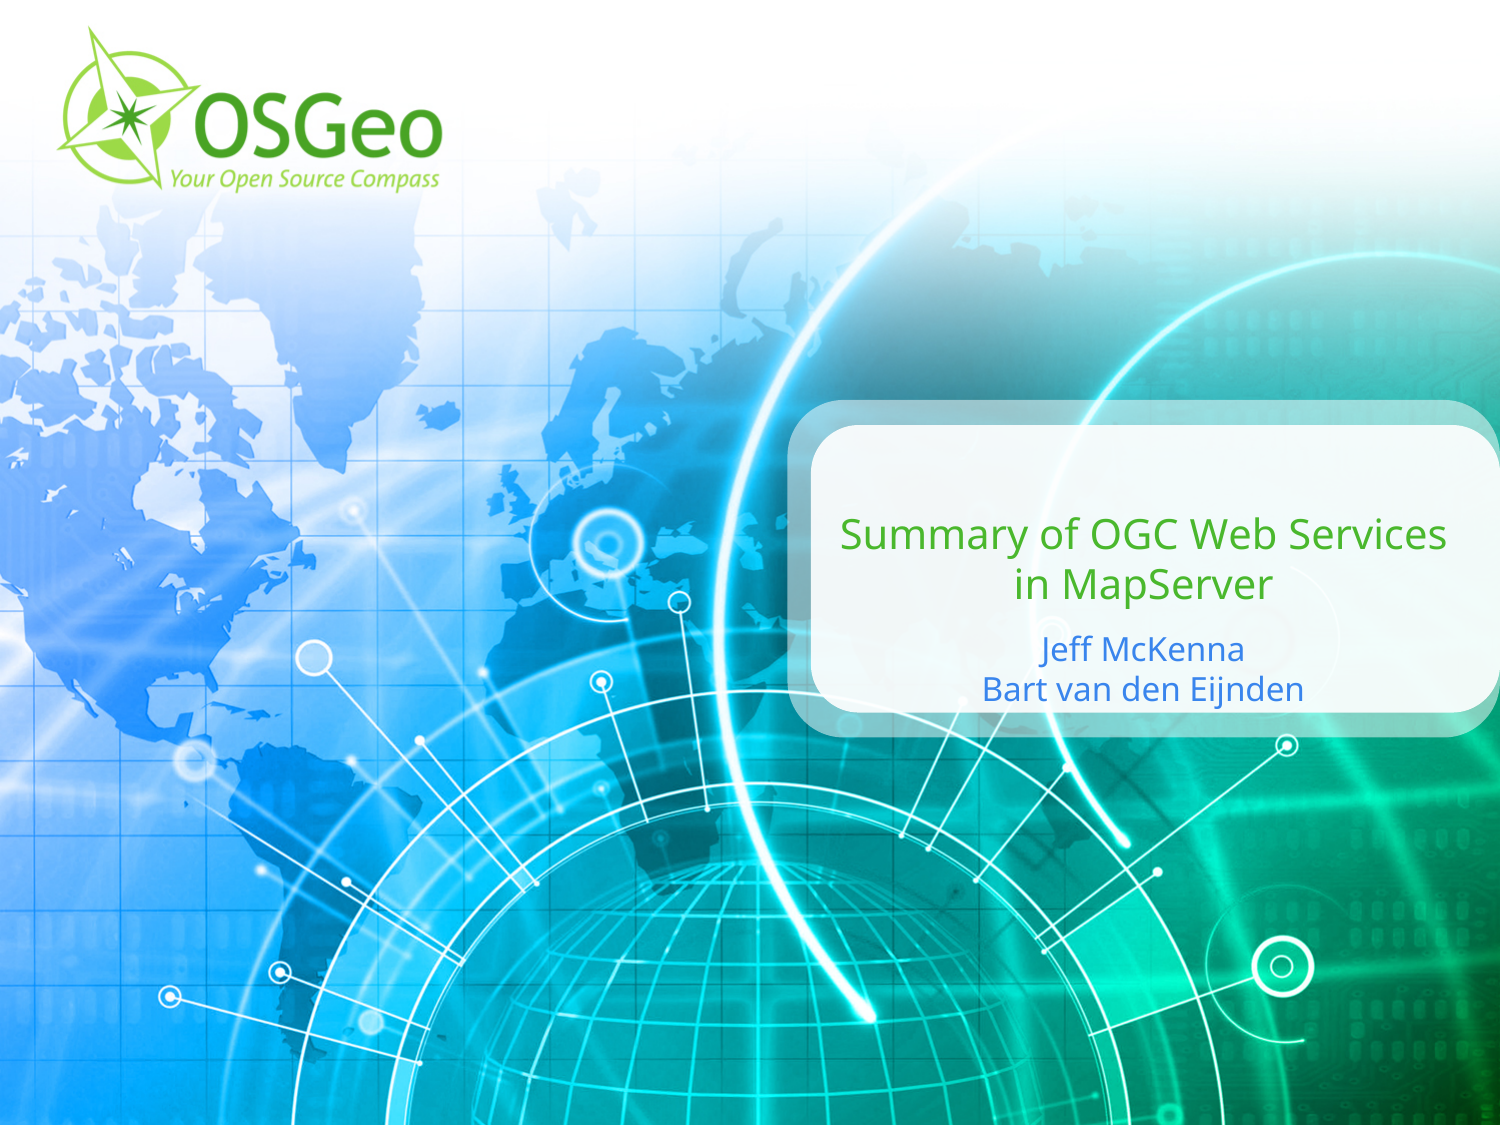

Summary of OGC Web Services in MapServer
Jeff McKenna
Bart van den Eijnden